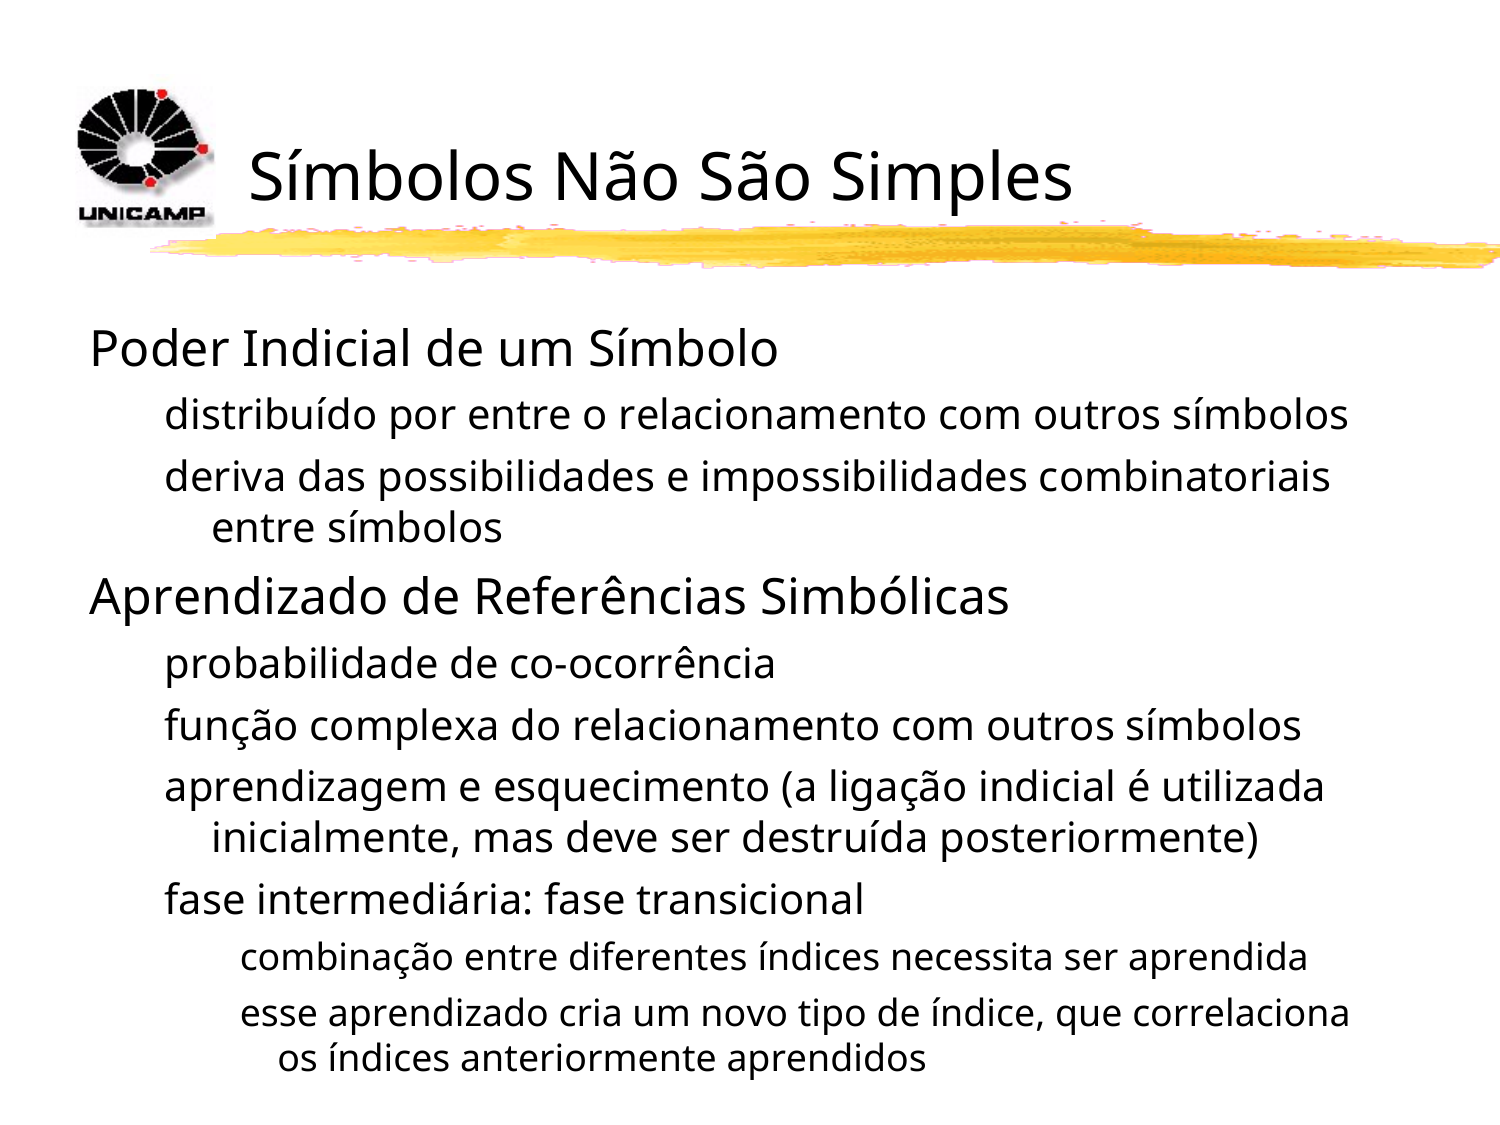

# Símbolos Não São Simples
Poder Indicial de um Símbolo
distribuído por entre o relacionamento com outros símbolos
deriva das possibilidades e impossibilidades combinatoriais entre símbolos
Aprendizado de Referências Simbólicas
probabilidade de co-ocorrência
função complexa do relacionamento com outros símbolos
aprendizagem e esquecimento (a ligação indicial é utilizada inicialmente, mas deve ser destruída posteriormente)
fase intermediária: fase transicional
combinação entre diferentes índices necessita ser aprendida
esse aprendizado cria um novo tipo de índice, que correlaciona os índices anteriormente aprendidos